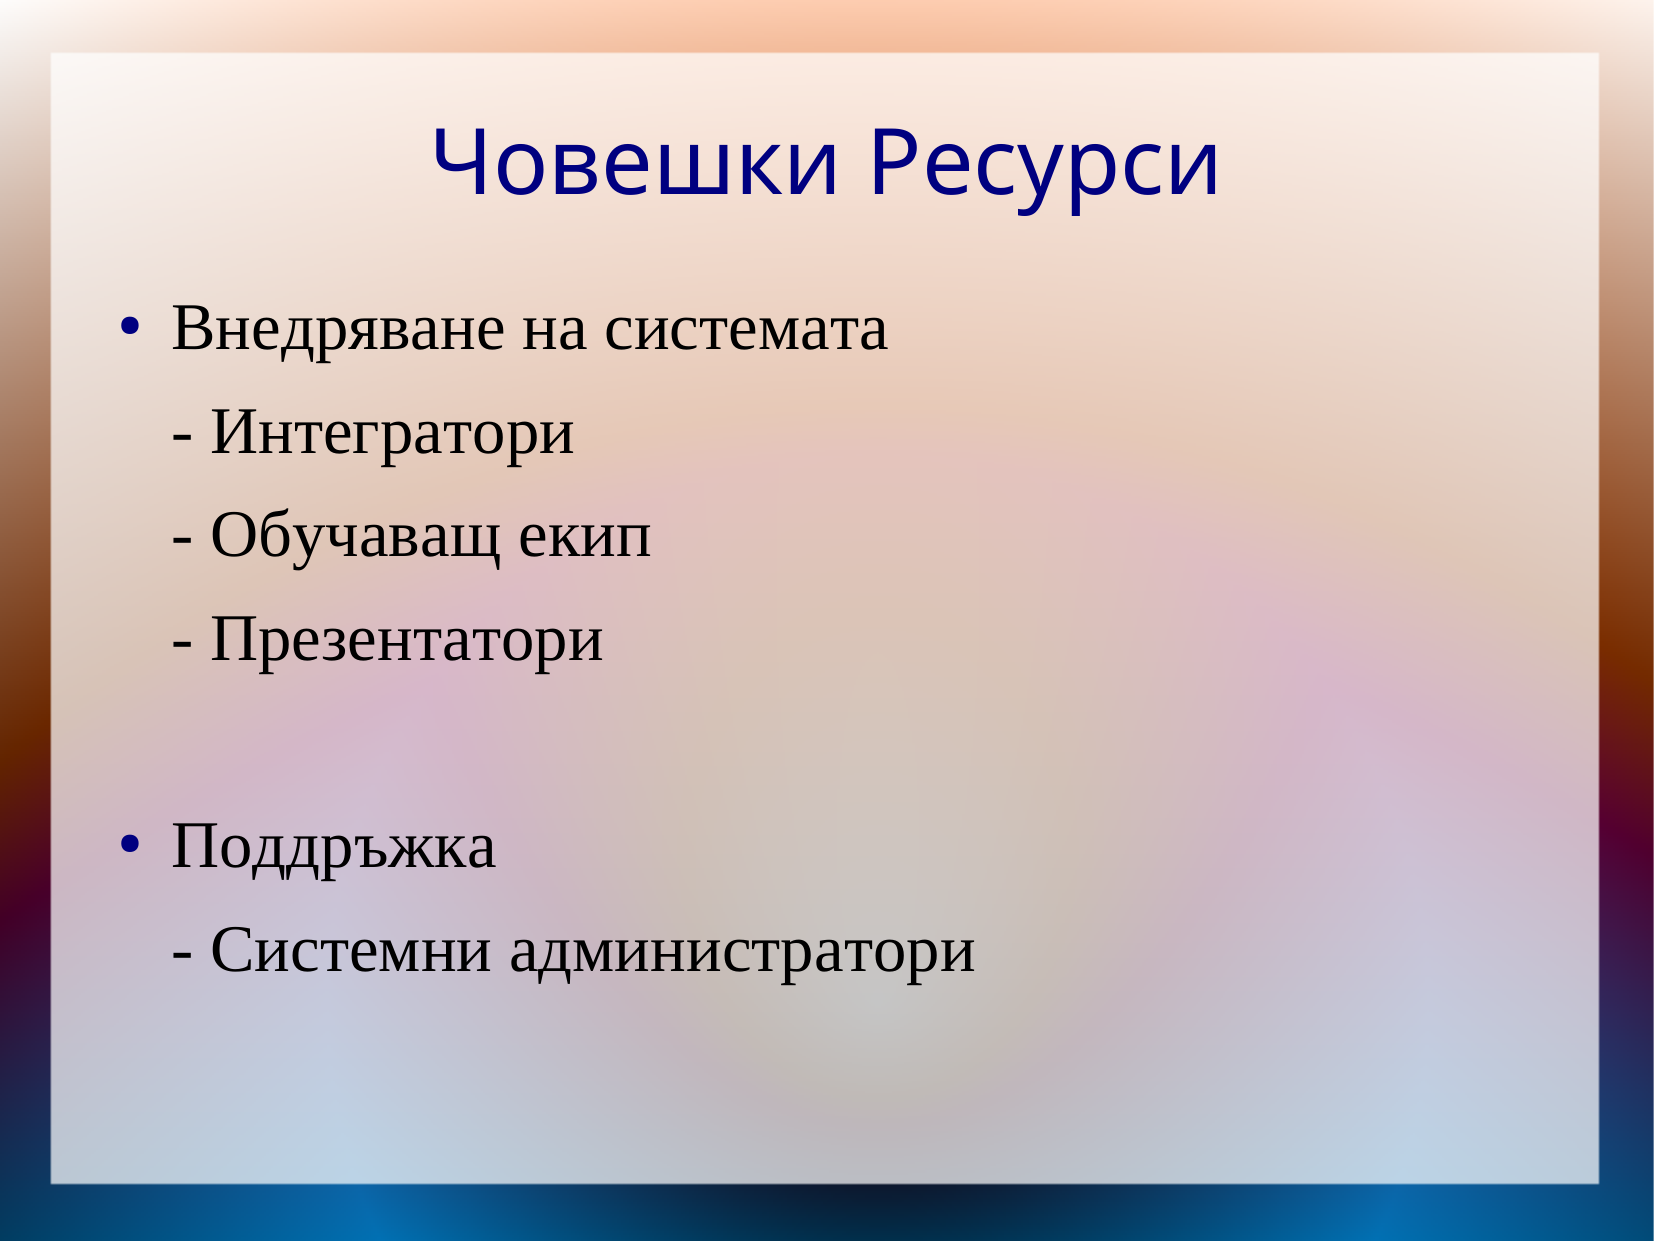

# Човешки Ресурси
Внедряване на системата
- Интегратори
- Обучаващ екип
- Презентатори
Поддръжка
- Системни администратори